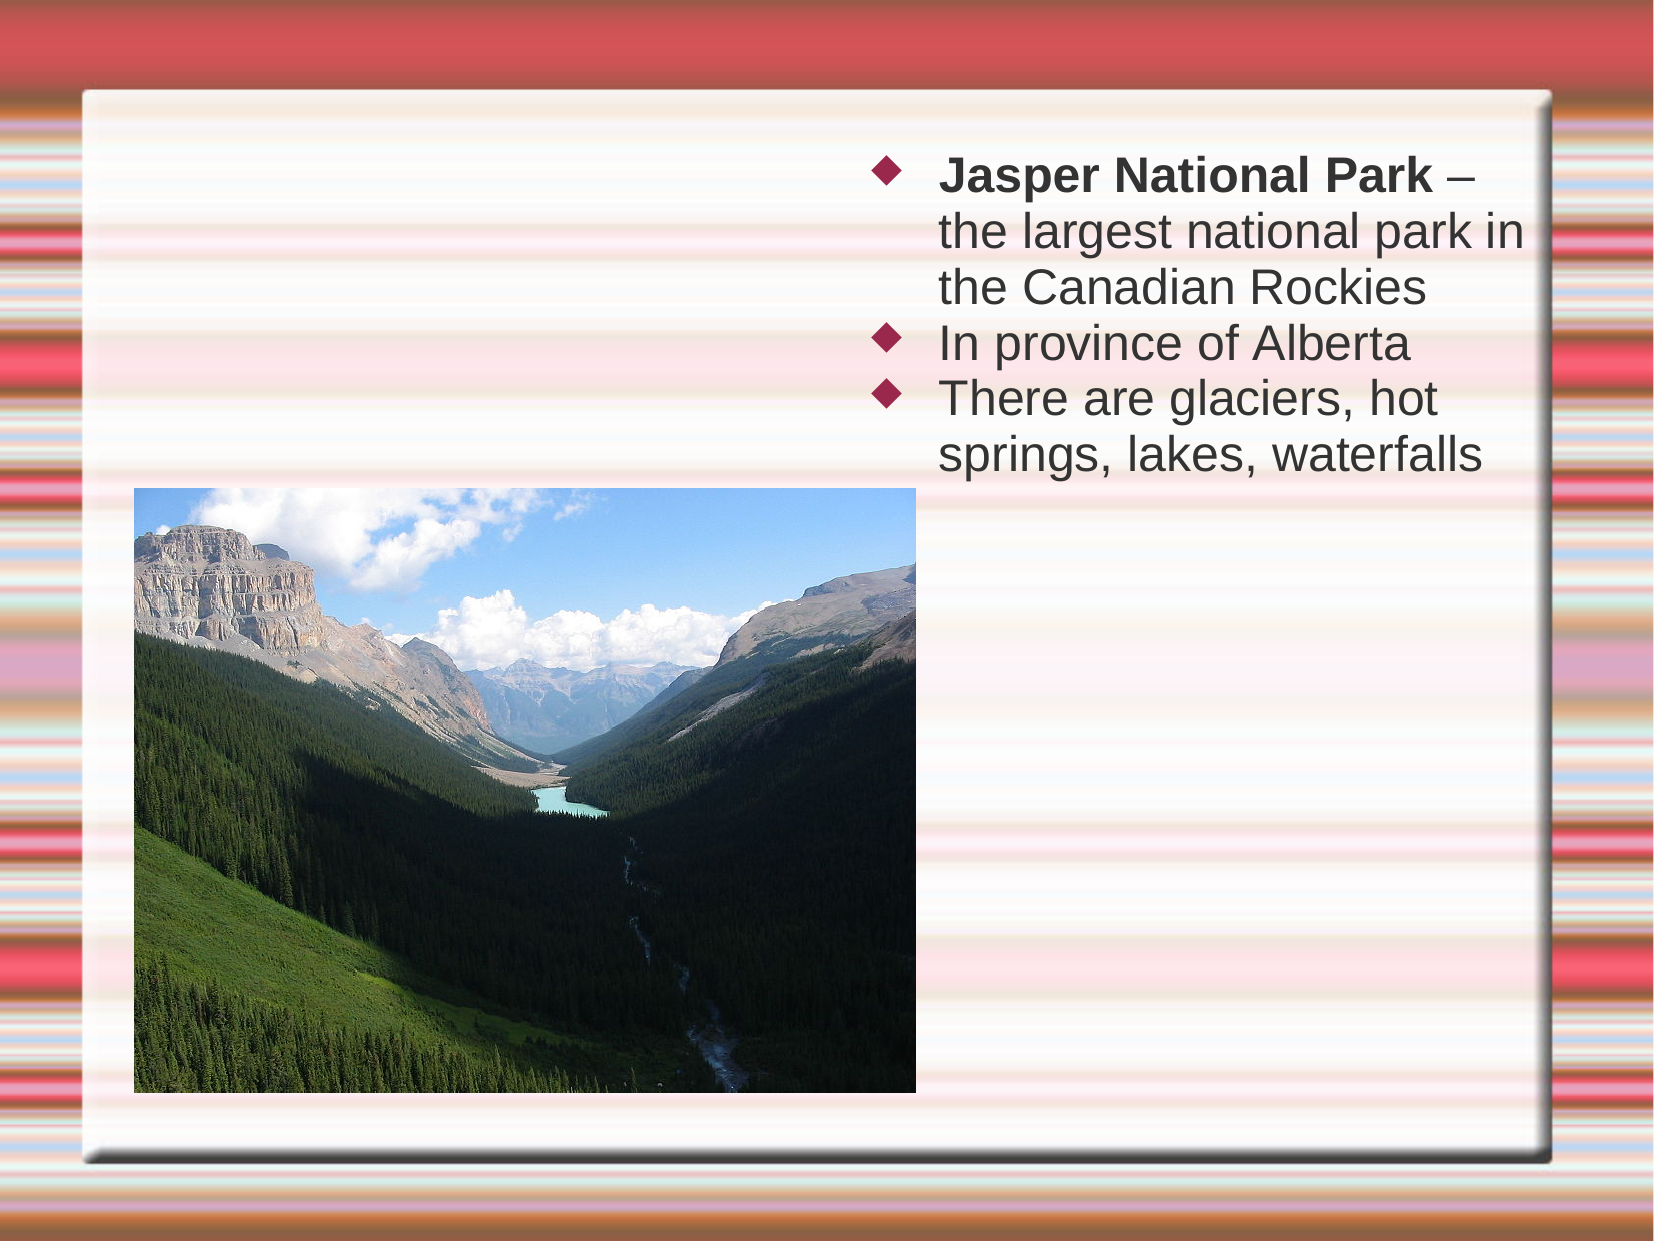

# Jasper National Park – the largest national park in the Canadian Rockies
In province of Alberta
There are glaciers, hot springs, lakes, waterfalls